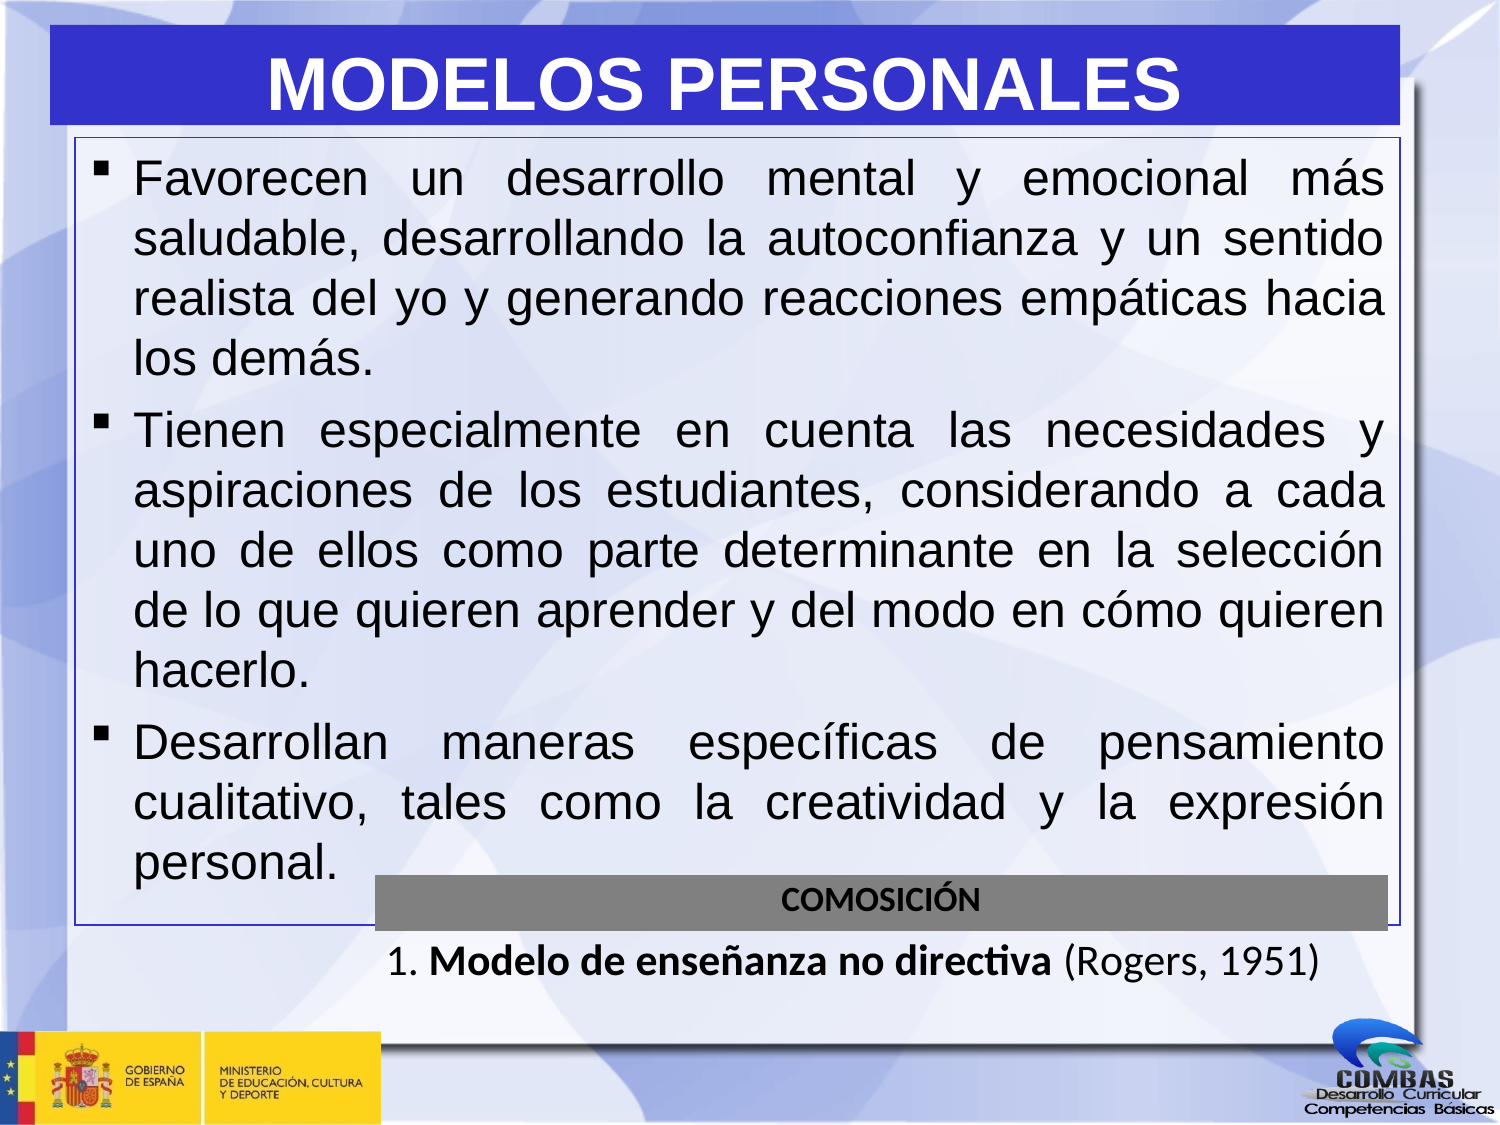

MODELOS PERSONALES
Favorecen un desarrollo mental y emocional más saludable, desarrollando la autoconfianza y un sentido realista del yo y generando reacciones empáticas hacia los demás.
Tienen especialmente en cuenta las necesidades y aspiraciones de los estudiantes, considerando a cada uno de ellos como parte determinante en la selección de lo que quieren aprender y del modo en cómo quieren hacerlo.
Desarrollan maneras específicas de pensamiento cualitativo, tales como la creatividad y la expresión personal.
| COMOSICIÓN |
| --- |
| 1. Modelo de enseñanza no directiva (Rogers, 1951) |